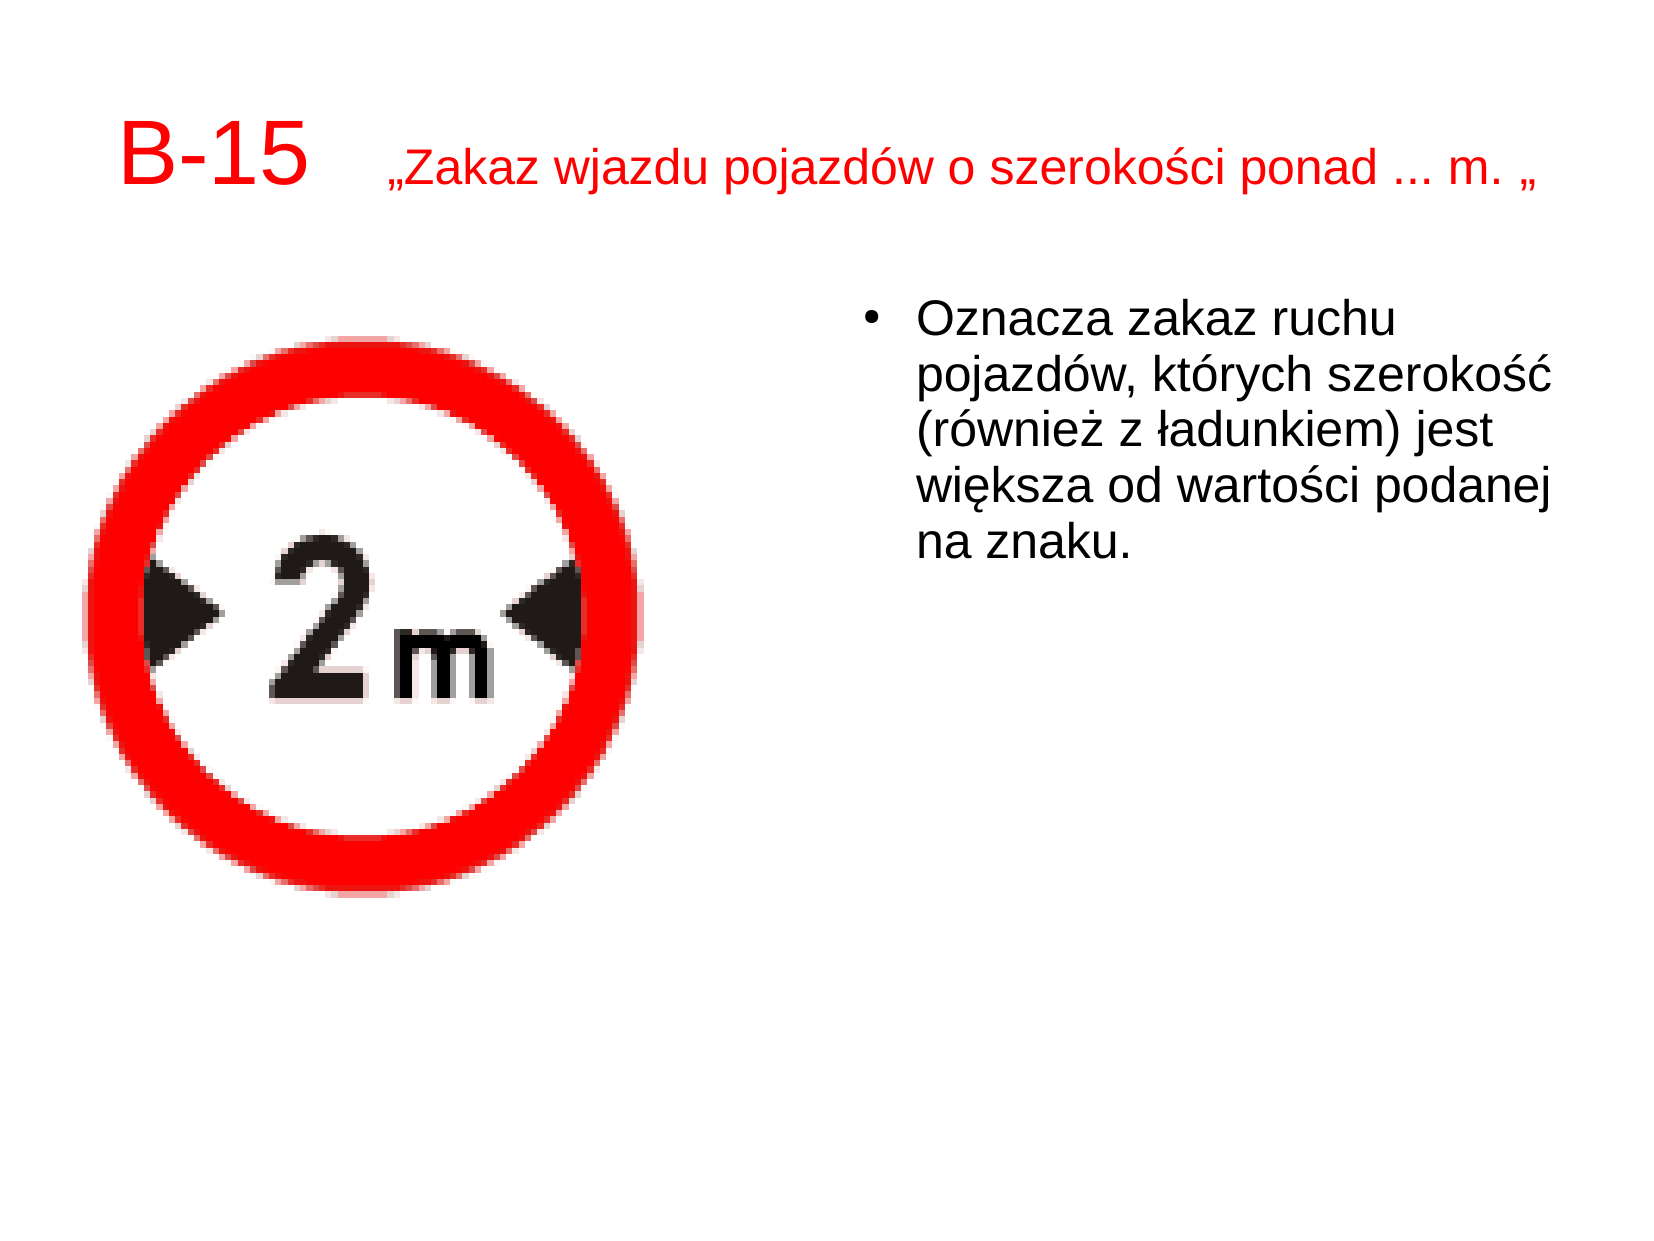

# B-15 „Zakaz wjazdu pojazdów o szerokości ponad ... m. 	„
Oznacza zakaz ruchu pojazdów, których szerokość (również z ładunkiem) jest większa od wartości podanej na znaku.